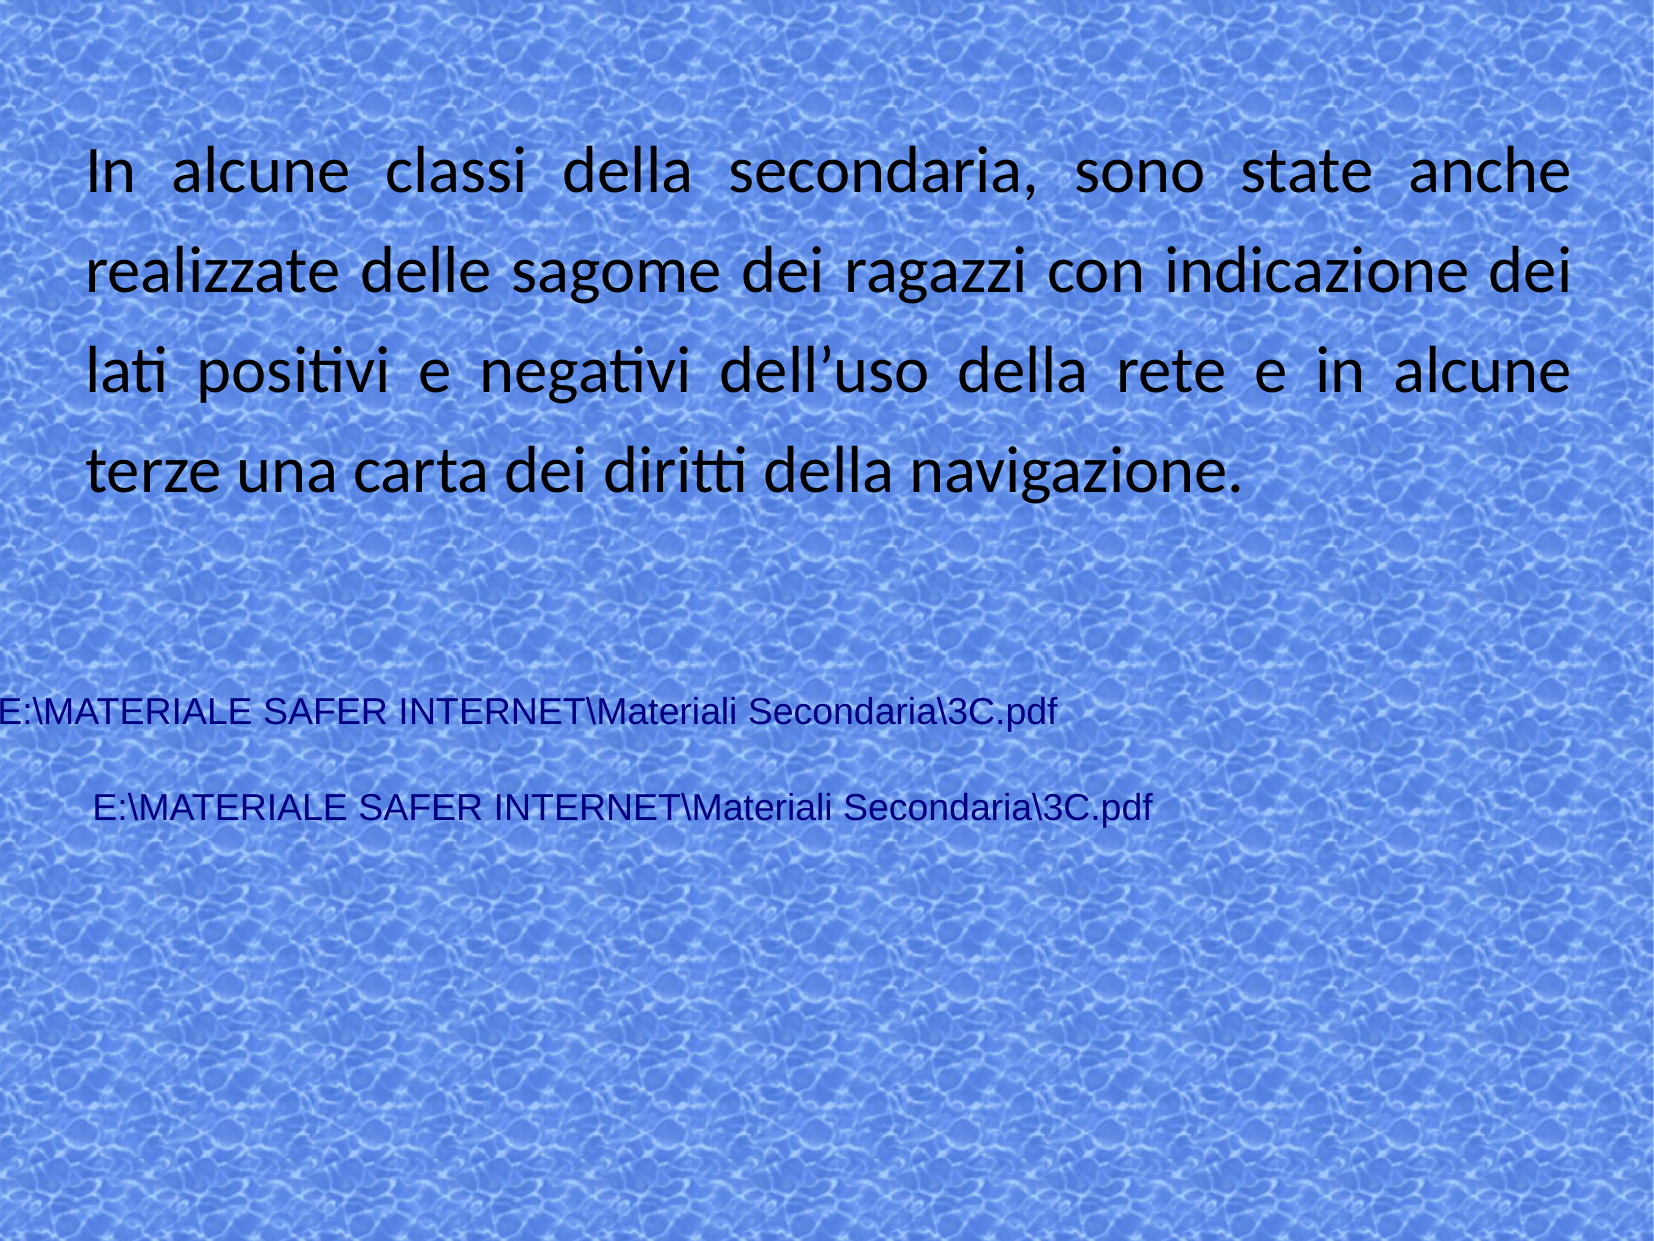

# In alcune classi della secondaria, sono state anche realizzate delle sagome dei ragazzi con indicazione dei lati positivi e negativi dell’uso della rete e in alcune terze una carta dei diritti della navigazione.
E:\MATERIALE SAFER INTERNET\Materiali Secondaria\3C.pdf
E:\MATERIALE SAFER INTERNET\Materiali Secondaria\3C.pdf